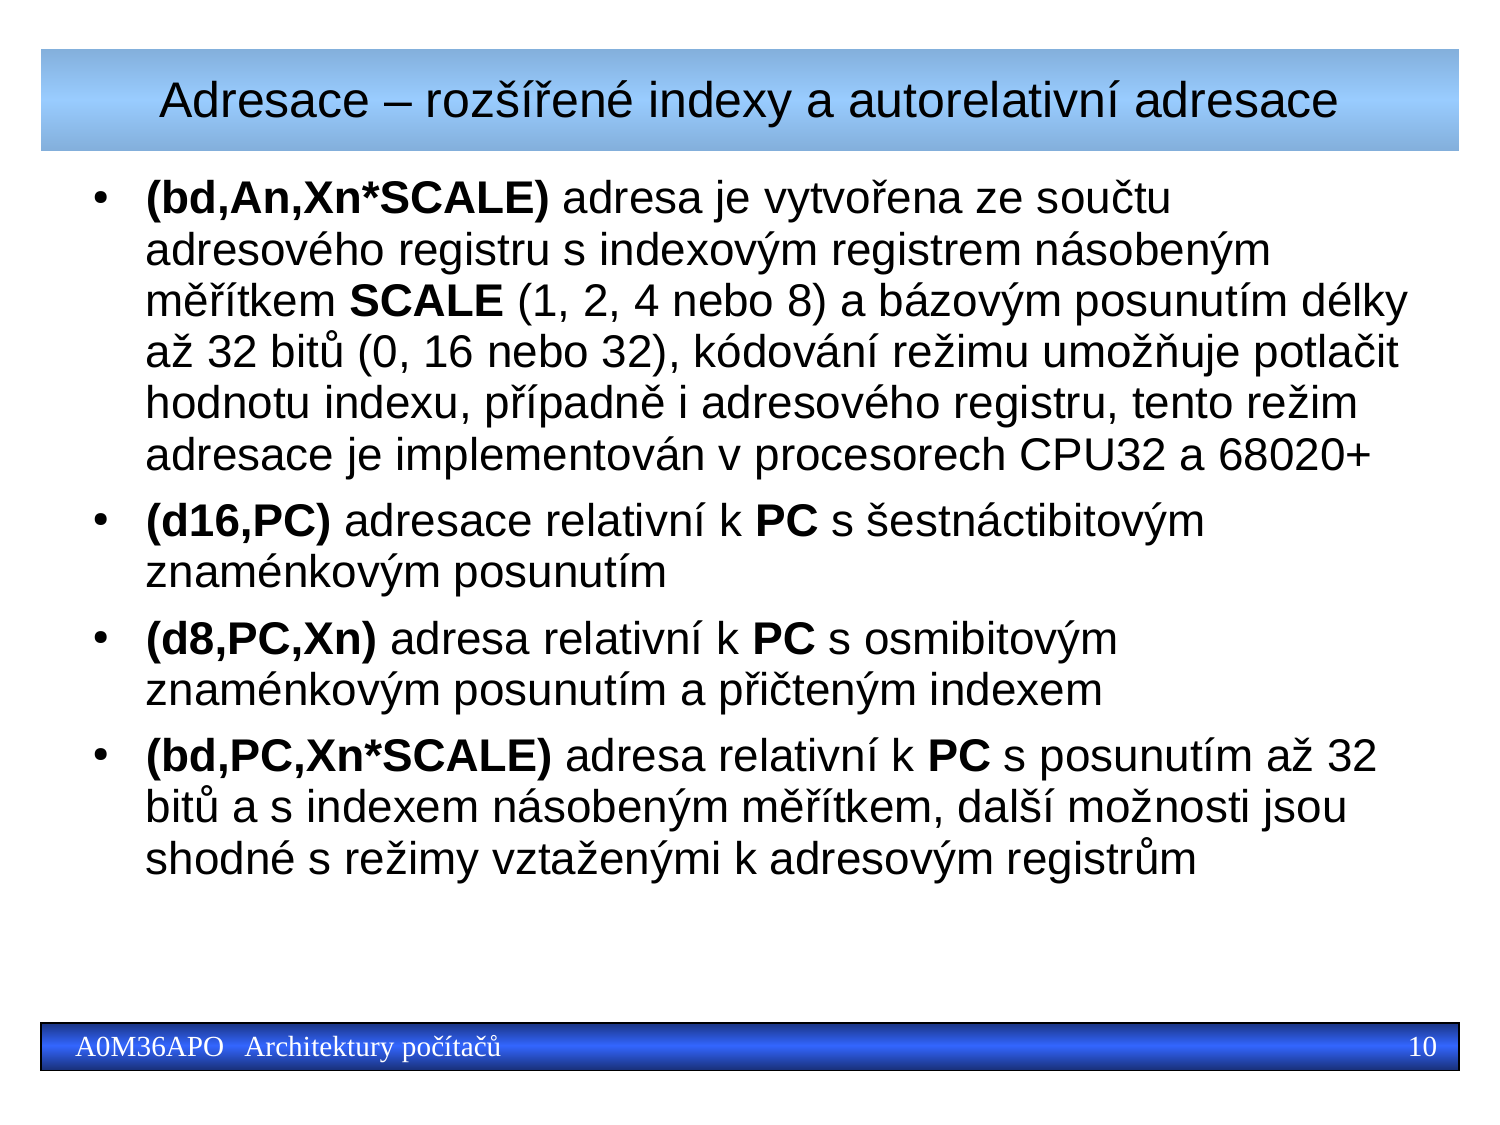

# Adresace – rozšířené indexy a autorelativní adresace
(bd,An,Xn*SCALE) adresa je vytvořena ze součtu adresového registru s indexovým registrem násobeným měřítkem SCALE (1, 2, 4 nebo 8) a bázovým posunutím délky až 32 bitů (0, 16 nebo 32), kódování režimu umožňuje potlačit hodnotu indexu, případně i adresového registru, tento režim adresace je implementován v procesorech CPU32 a 68020+
(d16,PC) adresace relativní k PC s šestnáctibitovým znaménkovým posunutím
(d8,PC,Xn) adresa relativní k PC s osmibitovým znaménkovým posunutím a přičteným indexem
(bd,PC,Xn*SCALE) adresa relativní k PC s posunutím až 32 bitů a s indexem násobeným měřítkem, další možnosti jsou shodné s režimy vztaženými k adresovým registrům
A0M36APO Architektury počítačů
10